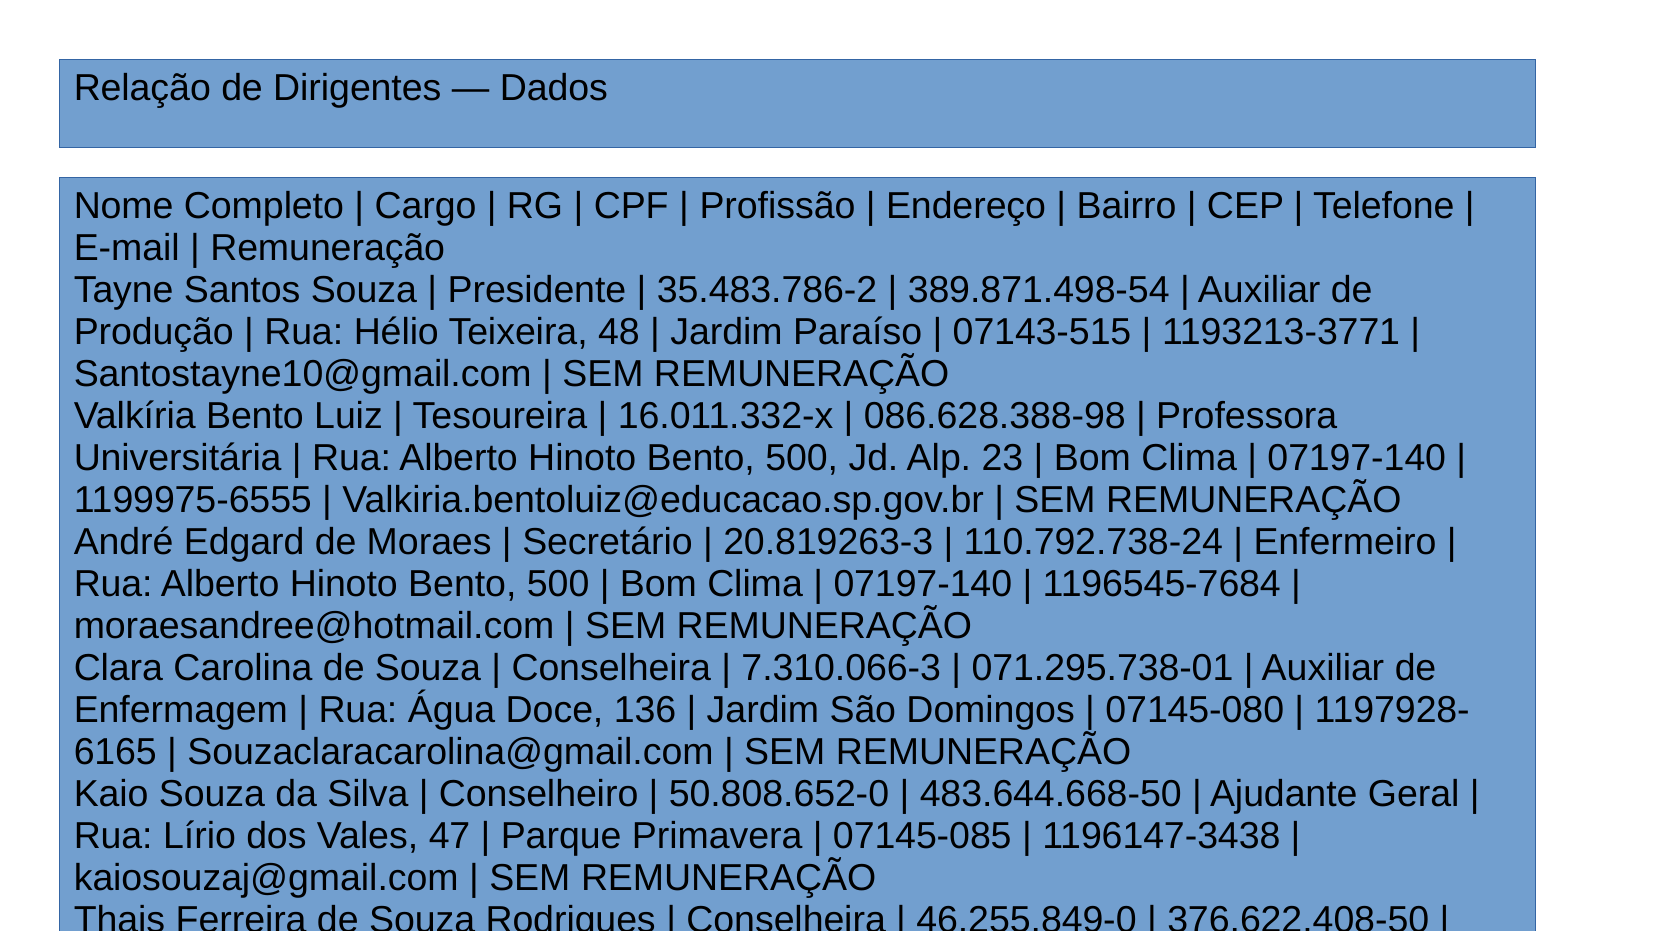

Relação de Dirigentes — Dados
Nome Completo | Cargo | RG | CPF | Profissão | Endereço | Bairro | CEP | Telefone | E-mail | Remuneração
Tayne Santos Souza | Presidente | 35.483.786-2 | 389.871.498-54 | Auxiliar de Produção | Rua: Hélio Teixeira, 48 | Jardim Paraíso | 07143-515 | 1193213-3771 | Santostayne10@gmail.com | SEM REMUNERAÇÃO
Valkíria Bento Luiz | Tesoureira | 16.011.332-x | 086.628.388-98 | Professora Universitária | Rua: Alberto Hinoto Bento, 500, Jd. Alp. 23 | Bom Clima | 07197-140 | 1199975-6555 | Valkiria.bentoluiz@educacao.sp.gov.br | SEM REMUNERAÇÃO
André Edgard de Moraes | Secretário | 20.819263-3 | 110.792.738-24 | Enfermeiro | Rua: Alberto Hinoto Bento, 500 | Bom Clima | 07197-140 | 1196545-7684 | moraesandree@hotmail.com | SEM REMUNERAÇÃO
Clara Carolina de Souza | Conselheira | 7.310.066-3 | 071.295.738-01 | Auxiliar de Enfermagem | Rua: Água Doce, 136 | Jardim São Domingos | 07145-080 | 1197928-6165 | Souzaclaracarolina@gmail.com | SEM REMUNERAÇÃO
Kaio Souza da Silva | Conselheiro | 50.808.652-0 | 483.644.668-50 | Ajudante Geral | Rua: Lírio dos Vales, 47 | Parque Primavera | 07145-085 | 1196147-3438 | kaiosouzaj@gmail.com | SEM REMUNERAÇÃO
Thais Ferreira de Souza Rodrigues | Conselheira | 46.255.849-0 | 376.622.408-50 | Cabeleireira | Rua: Estrada Existente, 311 | Parque Primavera | 07145-470 | 1195277-9161 | Ferreirathaisouza@gmail.com | SEM REMUNERAÇÃO